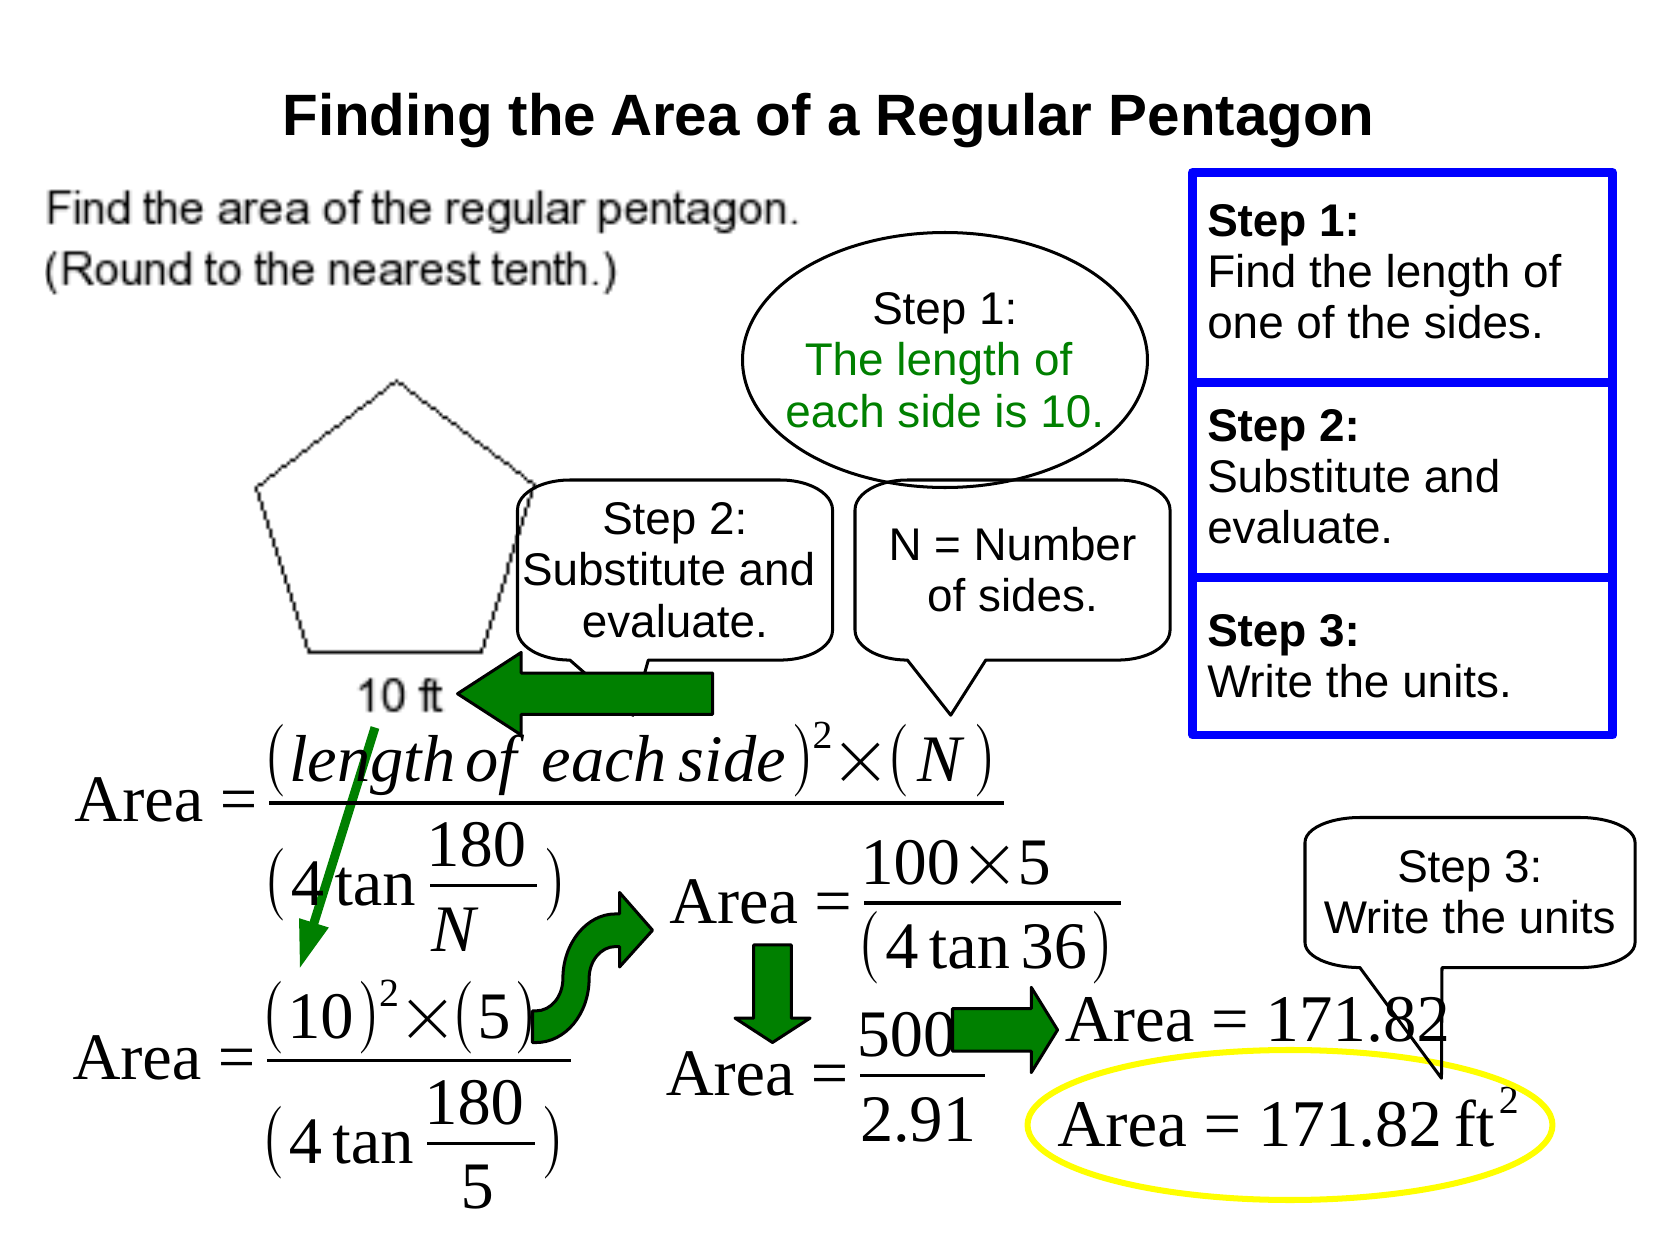

Finding the Area of a Regular Pentagon
Step 1:
Find the length of one of the sides.
Step 2:
Substitute and evaluate.
Step 3:
Write the units.
Step 1:
The length of
each side is 10.
Step 2:
Substitute and
evaluate.
N = Number
of sides.
Step 3:
Write the units
Area = 171.82
Area = 171.82